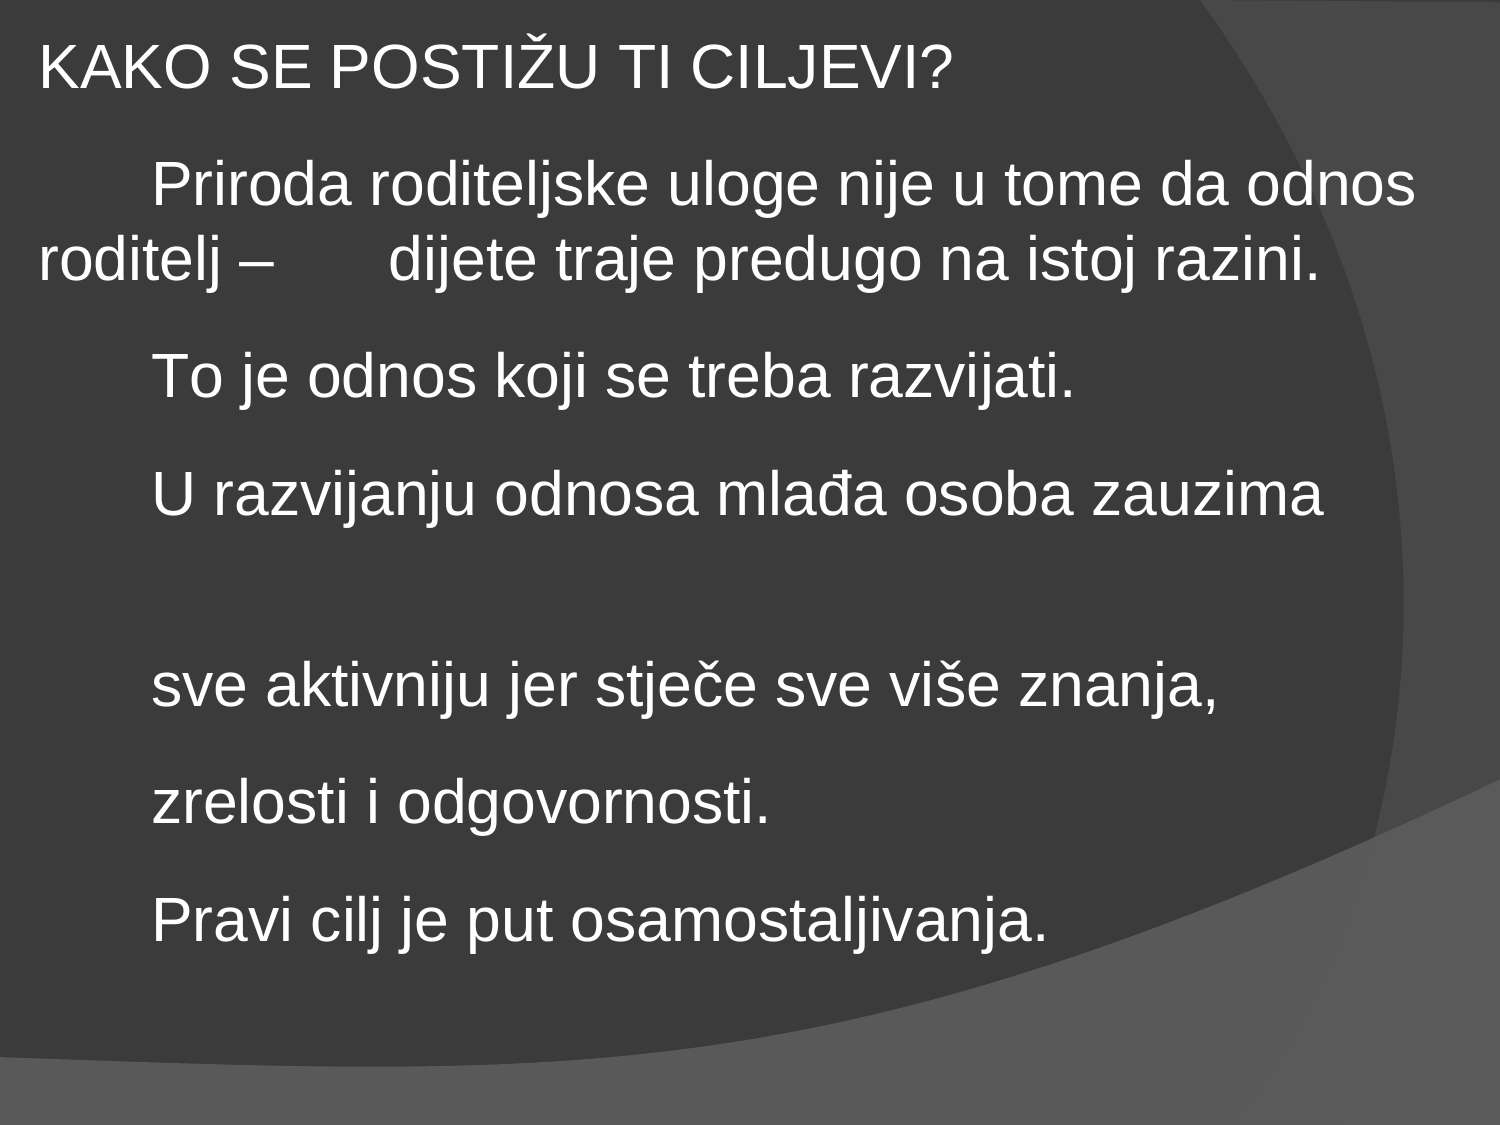

KAKO SE POSTIŽU TI CILJEVI?
	Priroda roditeljske uloge nije u tome da odnos roditelj – 	dijete traje predugo na istoj razini.
	To je odnos koji se treba razvijati.
	U razvijanju odnosa mlađa osoba zauzima
	sve aktivniju jer stječe sve više znanja,
	zrelosti i odgovornosti.
	Pravi cilj je put osamostaljivanja.
Promašili smo bit roditeljske uloge ako nastojimo biti moćniji roditelji imajući zahtjevnu ulogu osobe koja više zna.
Tipični negativni primjeri :
	„Ja ću uvijek biti tvoj otac i ti ćeš me uvjek 	morati 	slušati!”
	„Ja to bolje znam od tebe i uvijek ću bolje znati
	jer sam stariji i pametniji.”
Umjesto tih rečenica, trebalo bi reći :
	„Uvijek ću biti tvoj otac, ali ti ćeš uskoro odrasti i donosit
	ćeš samostalno odluke.”
	„Ja to sada bolje znam, ali ti ćeš uskoro znati jednako dobro
	kao i ja, vjerovatno i bolje.”